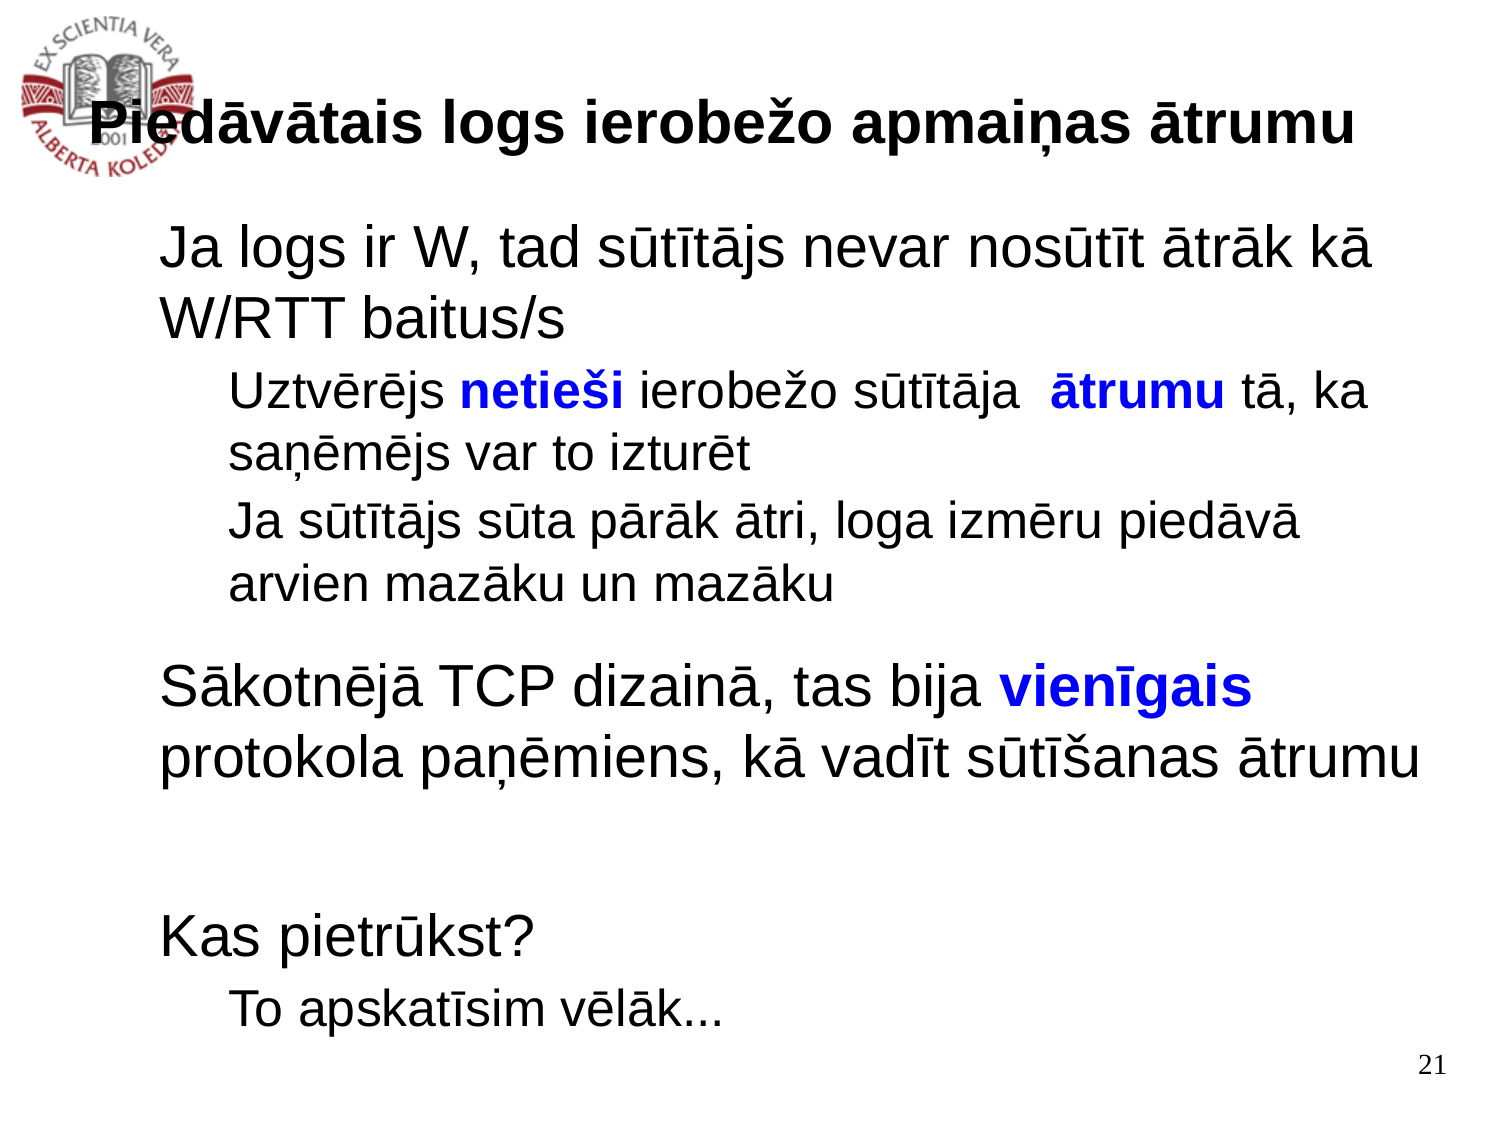

# Piedāvātais logs ierobežo apmaiņas ātrumu
Ja logs ir W, tad sūtītājs nevar nosūtīt ātrāk kā W/RTT baitus/s
Uztvērējs netieši ierobežo sūtītāja ātrumu tā, ka saņēmējs var to izturēt
Ja sūtītājs sūta pārāk ātri, loga izmēru piedāvā arvien mazāku un mazāku
Sākotnējā TCP dizainā, tas bija vienīgais protokola paņēmiens, kā vadīt sūtīšanas ātrumu
Kas pietrūkst?
To apskatīsim vēlāk...